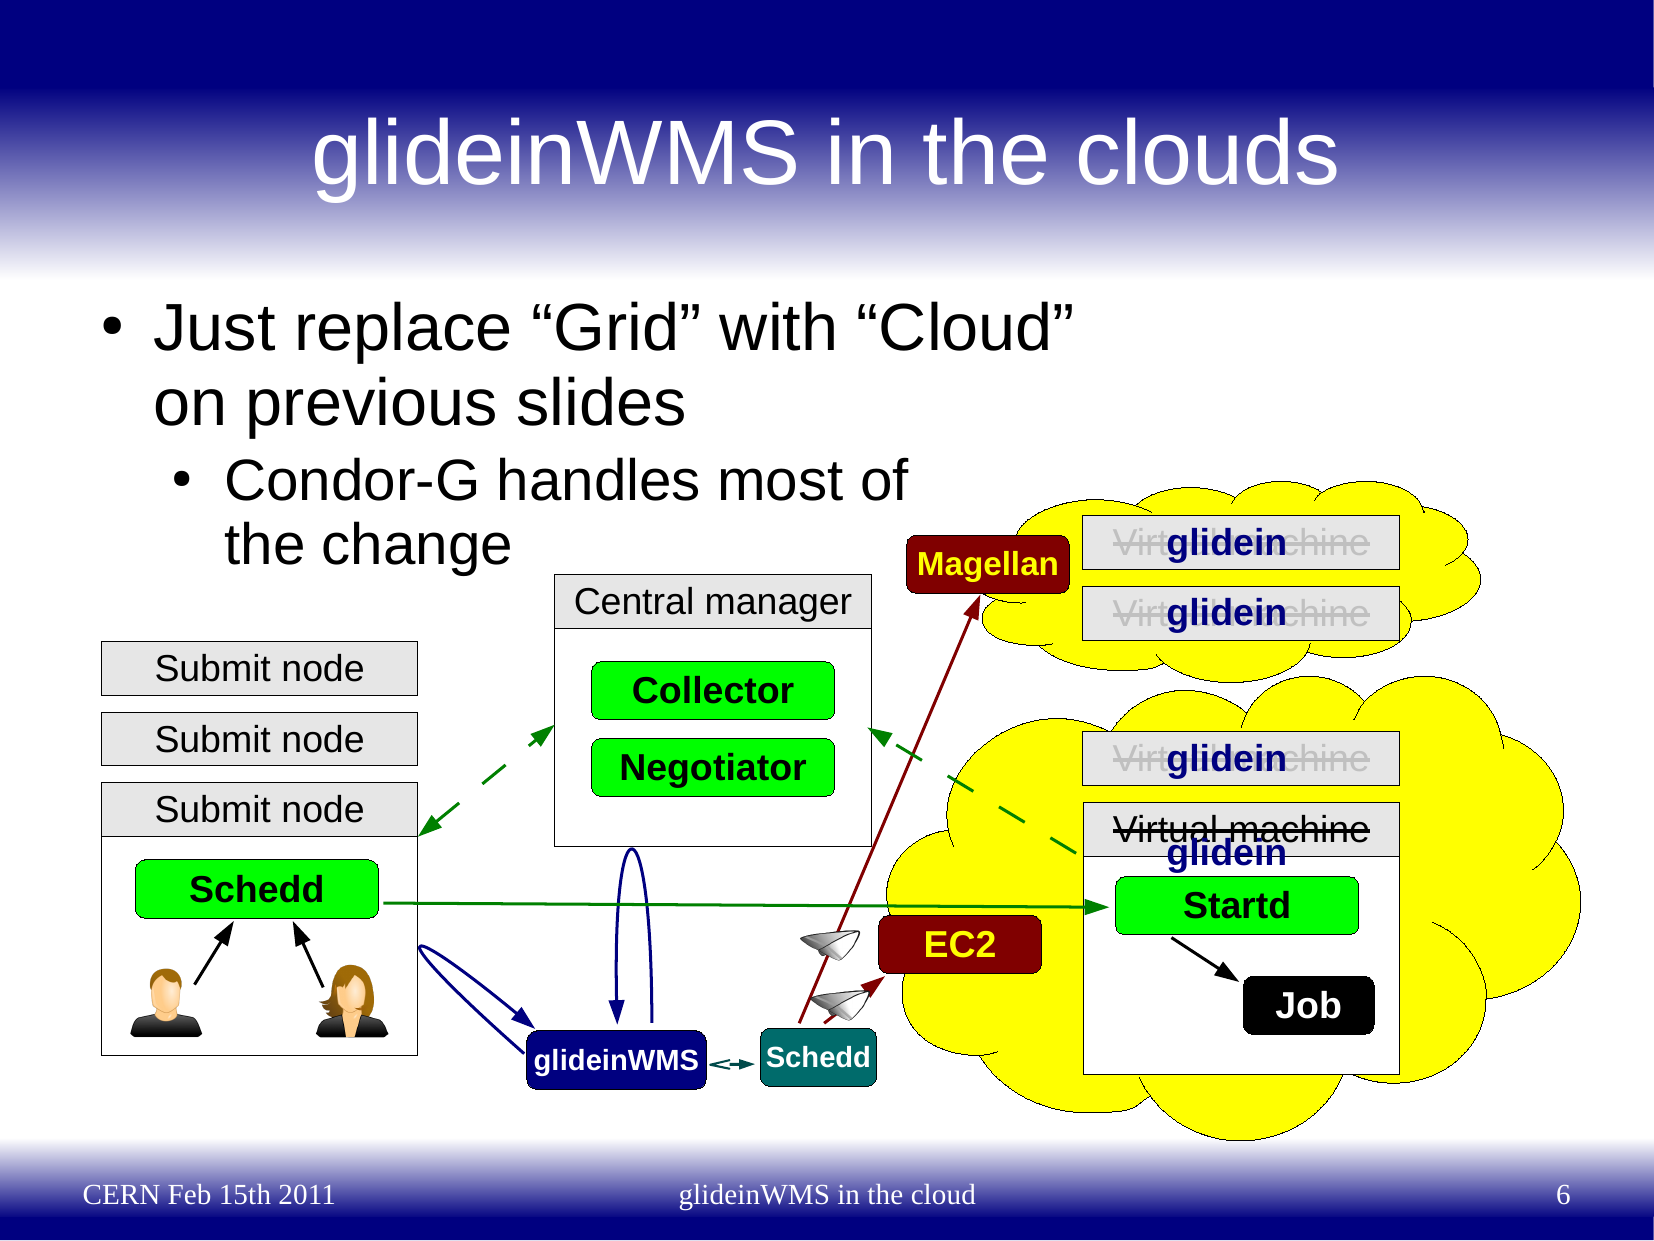

# glideinWMS in the clouds
Just replace “Grid” with “Cloud”
on previous slides
Condor-G handles most of
the change
glidein
Virtual machine
Magellan
Central manager
glidein
Virtual machine
Submit node
Collector
Submit node
glidein
Virtual machine
Negotiator
Submit node
Virtual machine
glidein
Schedd
Startd
EC2
Job
Schedd
glideinWMS
CERN Feb 15th 2011
glideinWMS in the cloud
6